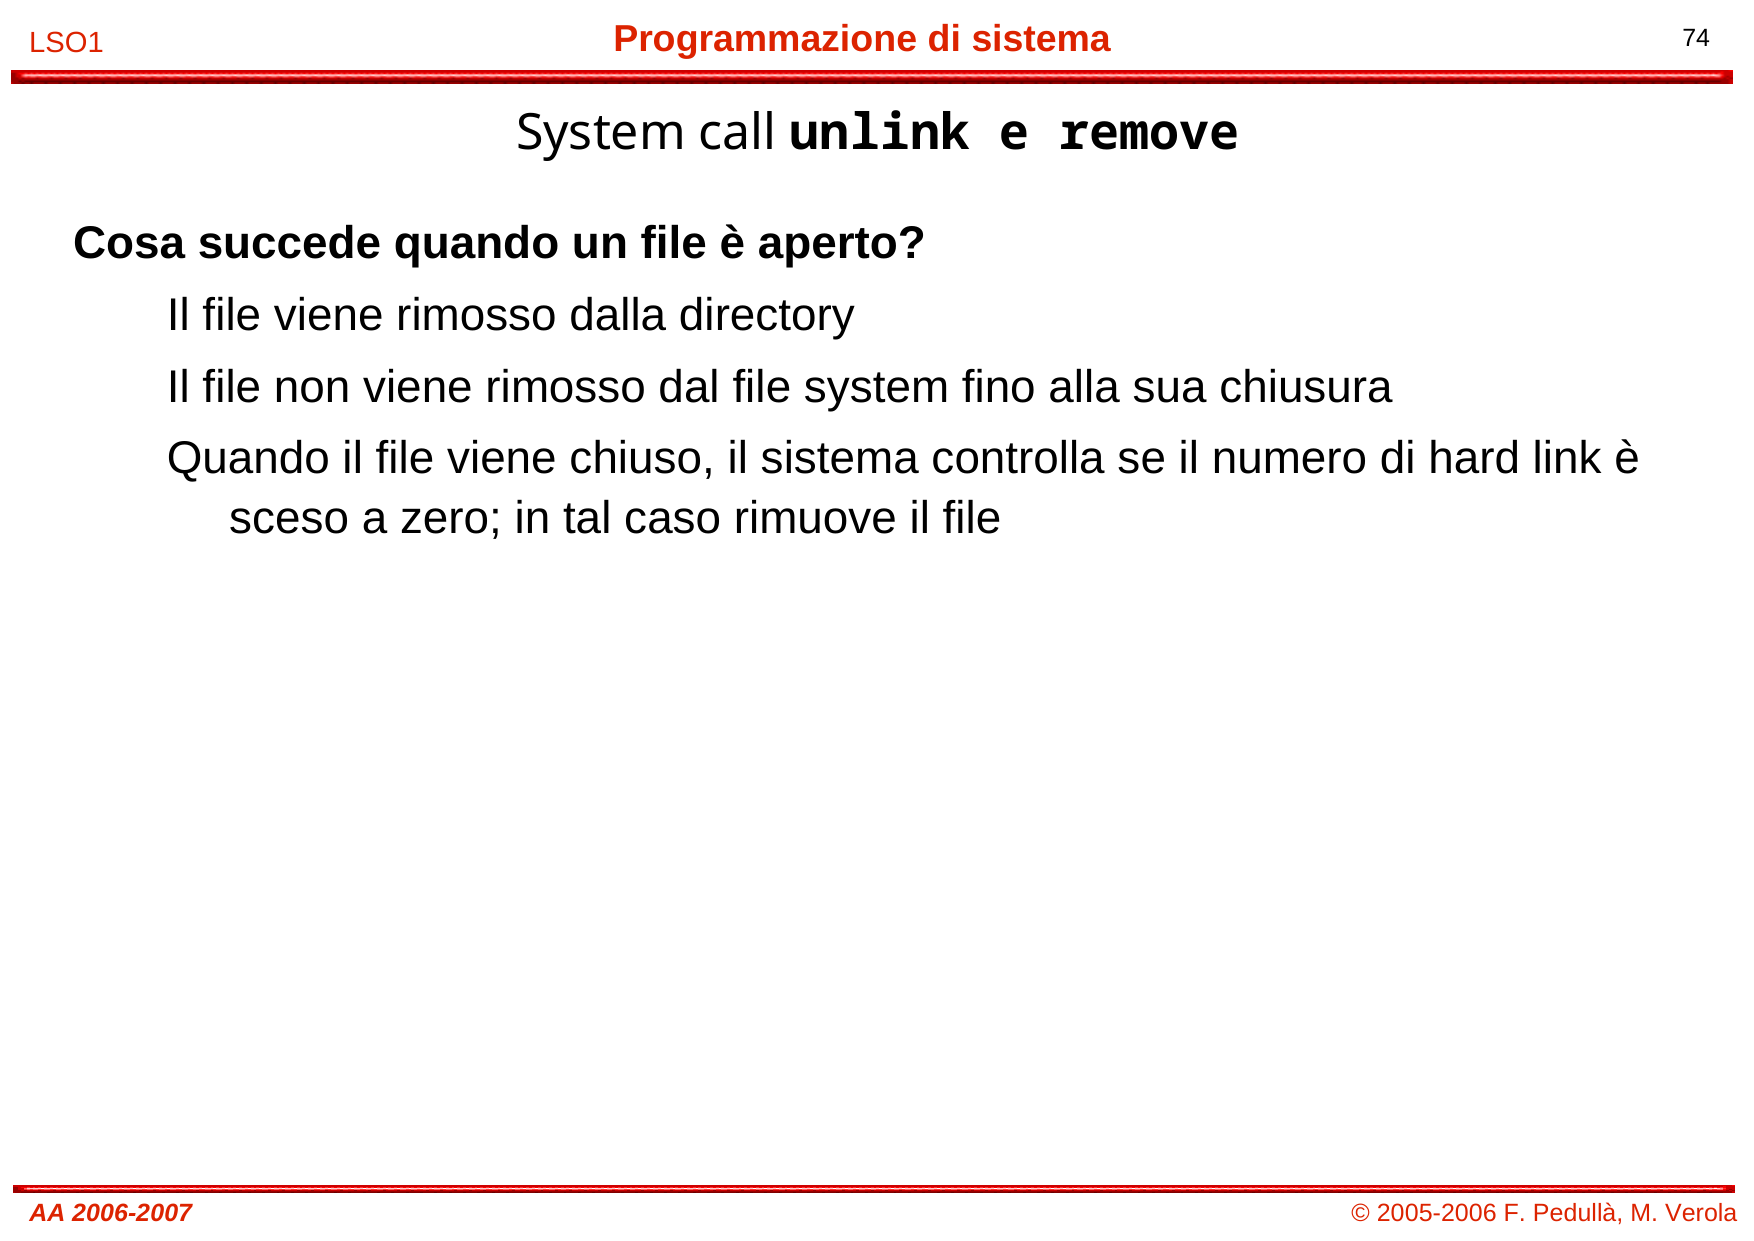

System call unlink e remove
# Cosa succede quando un file è aperto?
Il file viene rimosso dalla directory
Il file non viene rimosso dal file system fino alla sua chiusura
Quando il file viene chiuso, il sistema controlla se il numero di hard link è sceso a zero; in tal caso rimuove il file